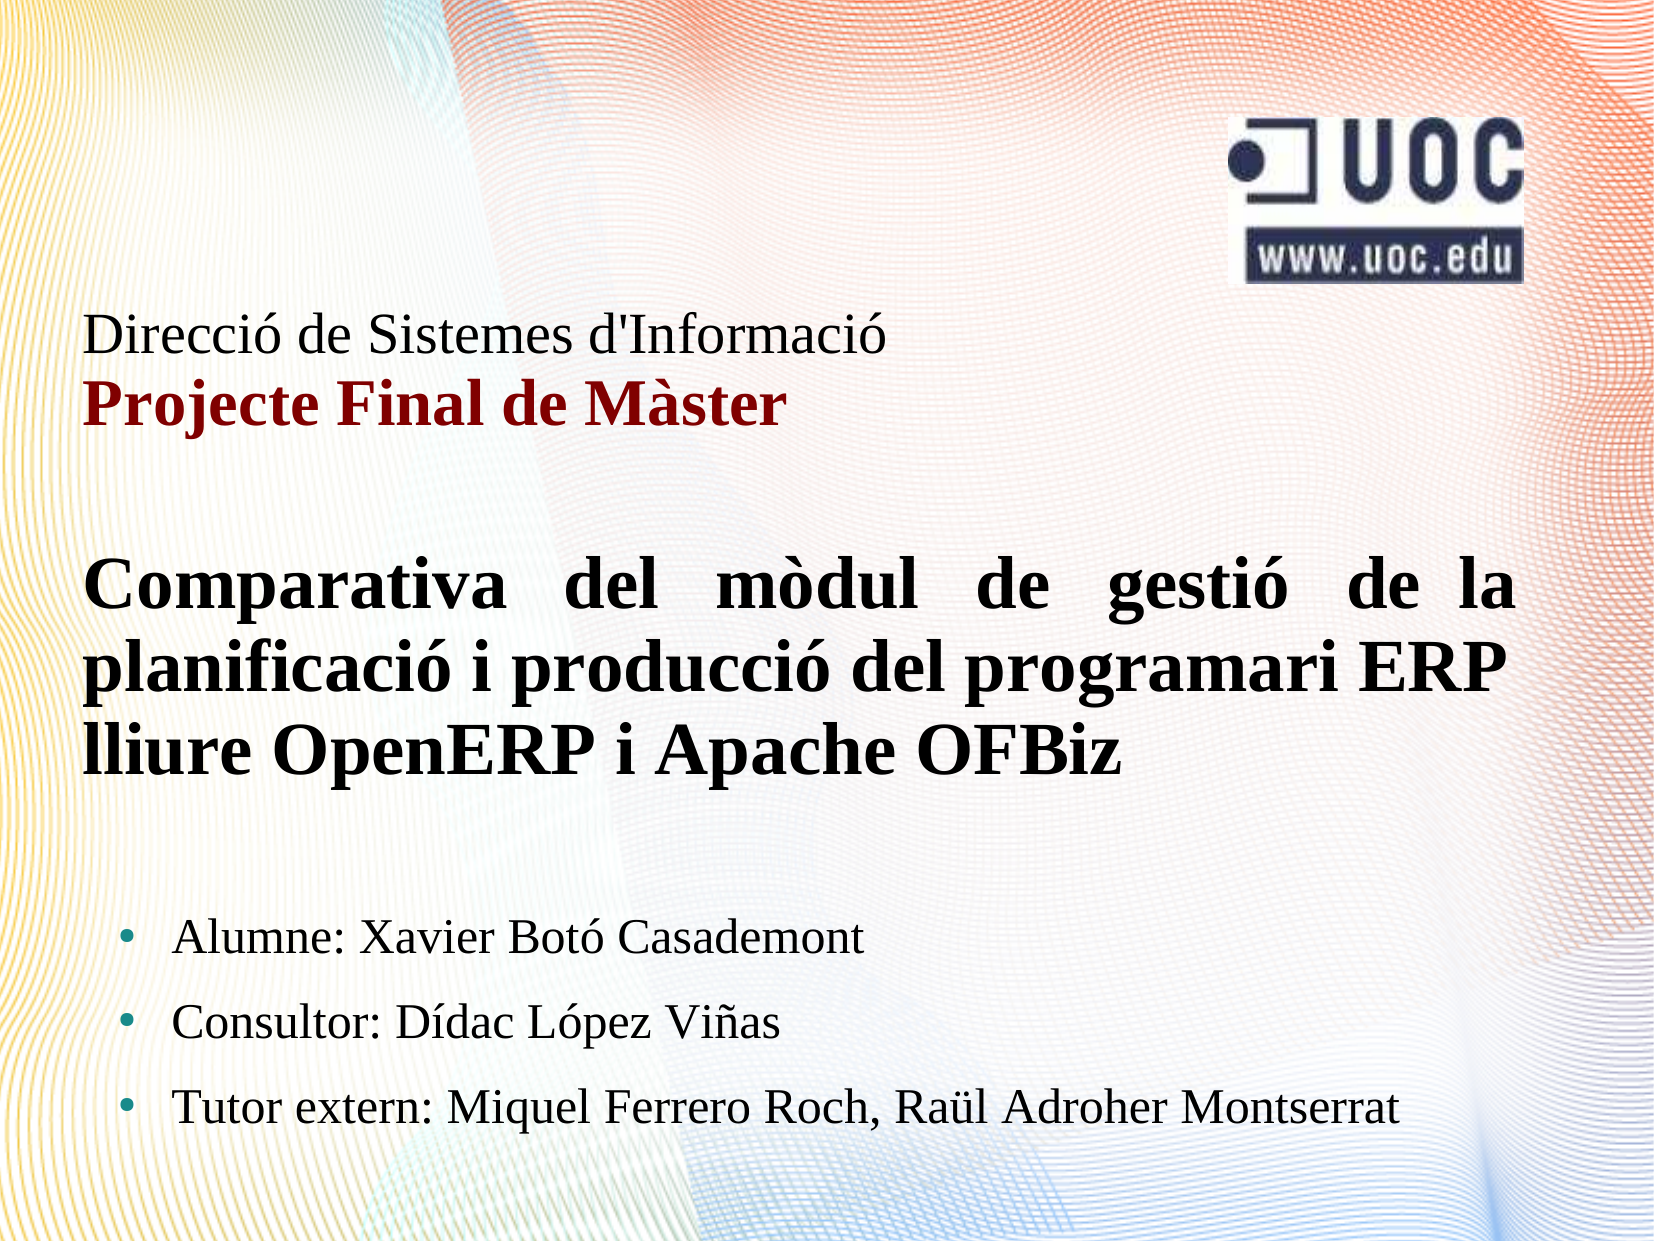

# Direcció de Sistemes d'Informació Projecte Final de Màster Comparativa del mòdul de gestió de la planificació i producció del programari ERP lliure OpenERP i Apache OFBiz
Alumne: Xavier Botó Casademont
Consultor: Dídac López Viñas
Tutor extern: Miquel Ferrero Roch, Raül Adroher Montserrat